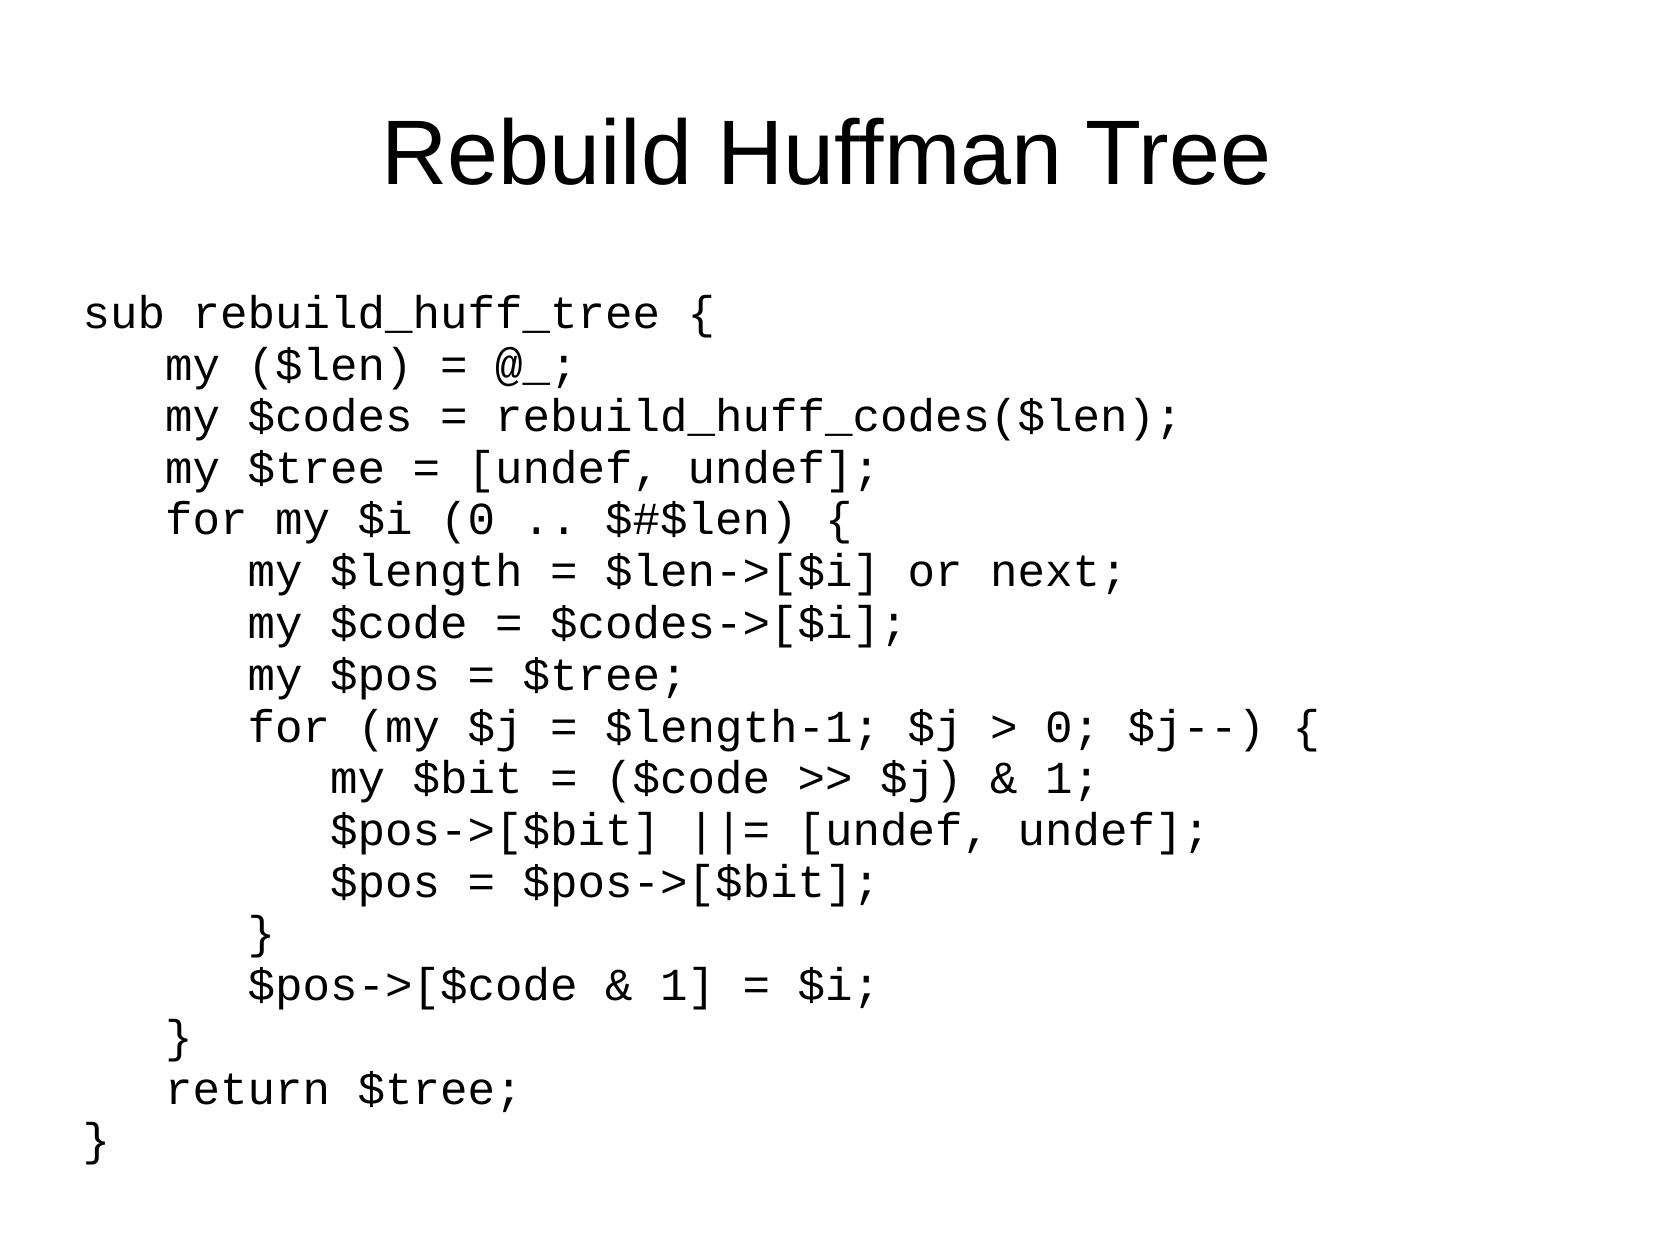

# Rebuild Huffman Tree
sub rebuild_huff_tree {
 my ($len) = @_;
 my $codes = rebuild_huff_codes($len);
 my $tree = [undef, undef];
 for my $i (0 .. $#$len) {
 my $length = $len->[$i] or next;
 my $code = $codes->[$i];
 my $pos = $tree;
 for (my $j = $length-1; $j > 0; $j--) {
 my $bit = ($code >> $j) & 1;
 $pos->[$bit] ||= [undef, undef];
 $pos = $pos->[$bit];
 }
 $pos->[$code & 1] = $i;
 }
 return $tree;
}